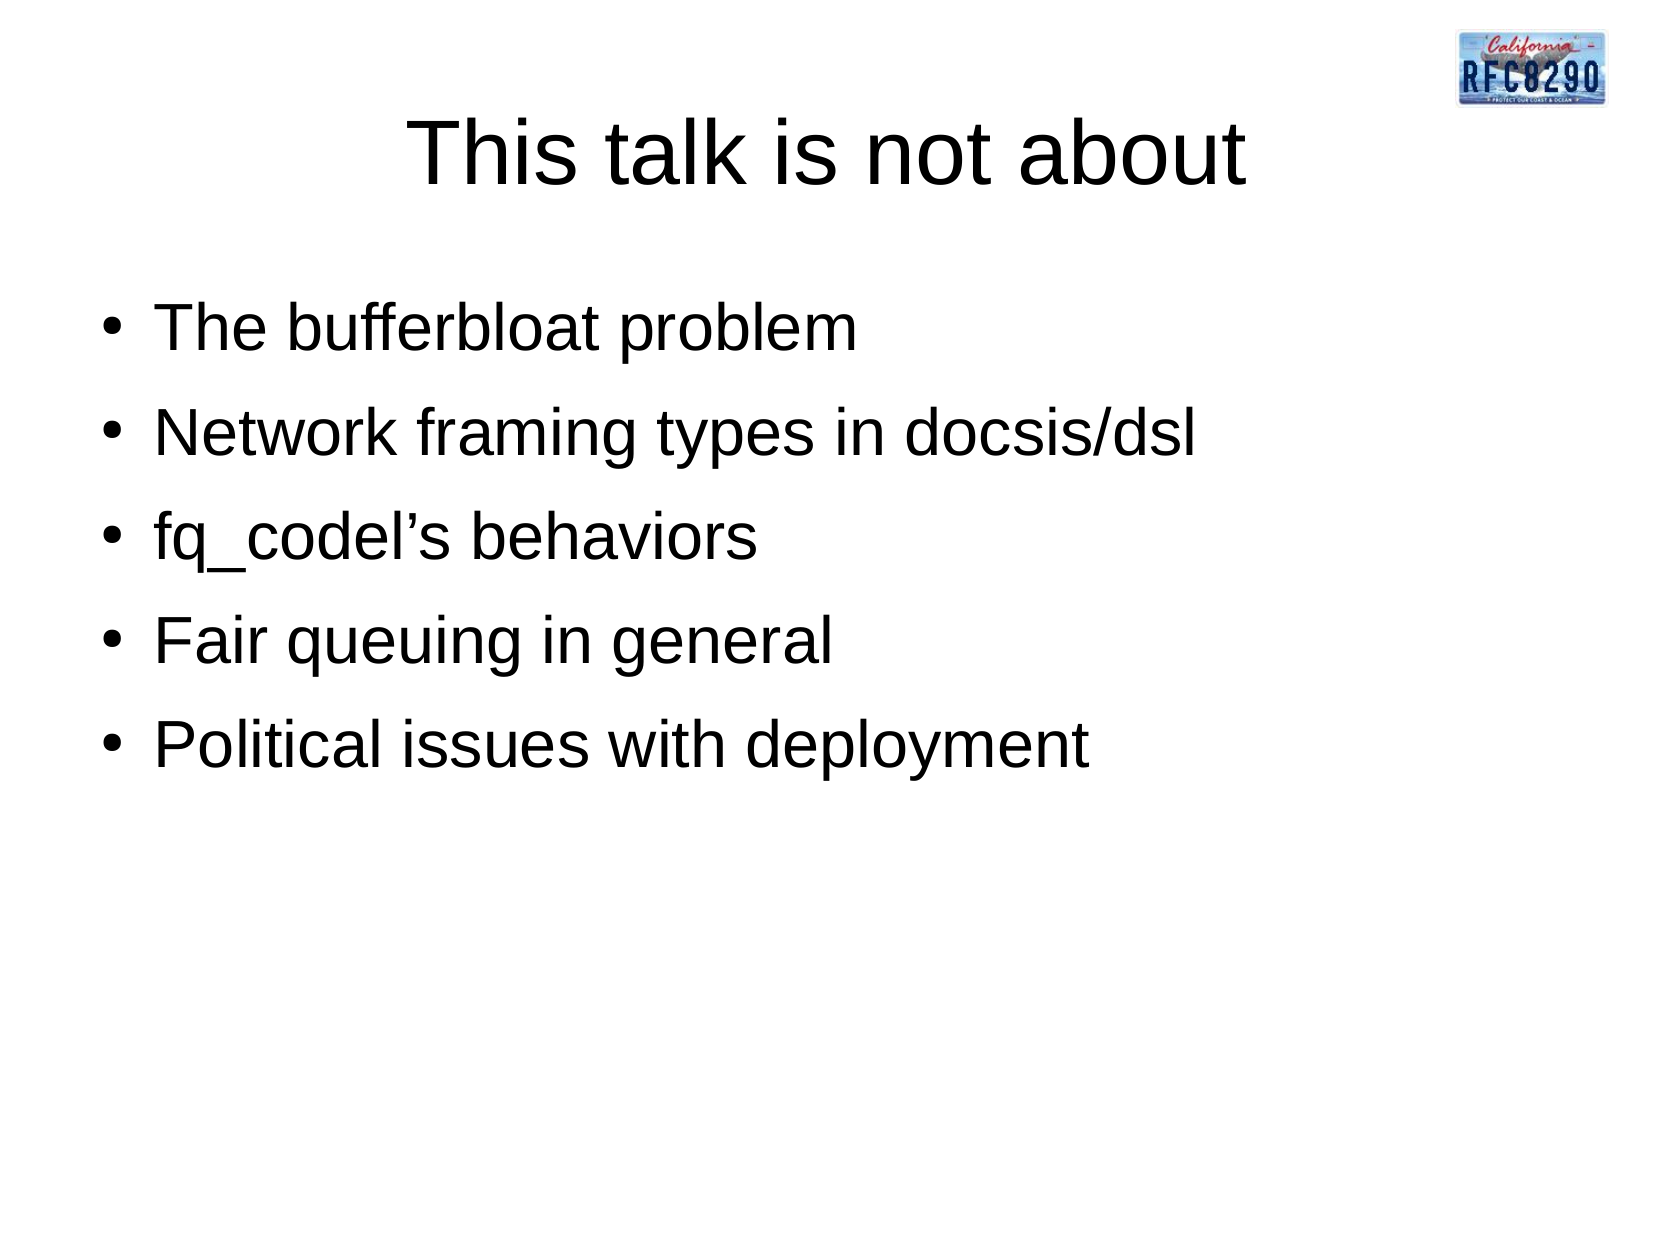

# This talk is not about
The bufferbloat problem
Network framing types in docsis/dsl
fq_codel’s behaviors
Fair queuing in general
Political issues with deployment